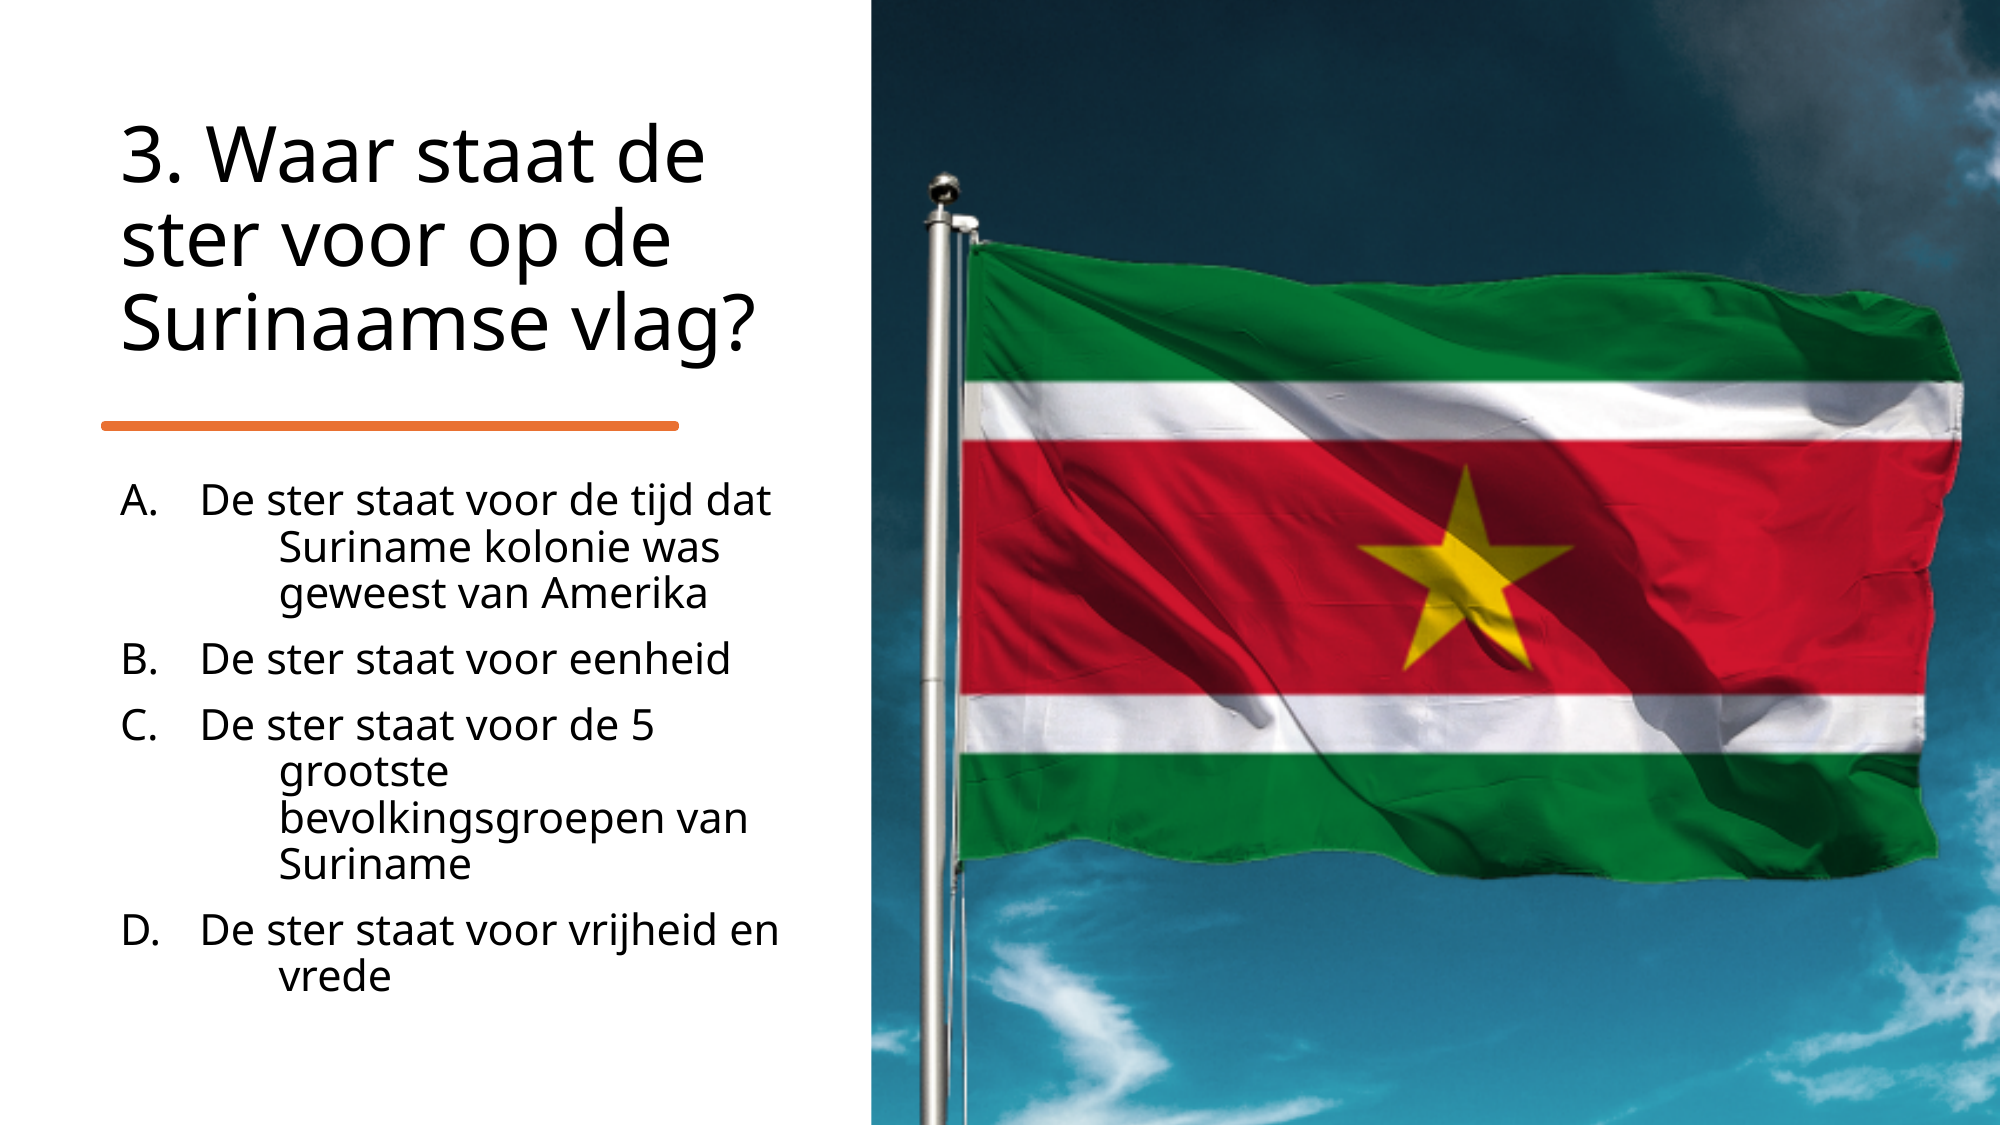

# 3. Waar staat de ster voor op de Surinaamse vlag?
De ster staat voor de tijd dat Suriname kolonie was geweest van Amerika
De ster staat voor eenheid
De ster staat voor de 5 grootste bevolkingsgroepen van Suriname
De ster staat voor vrijheid en vrede